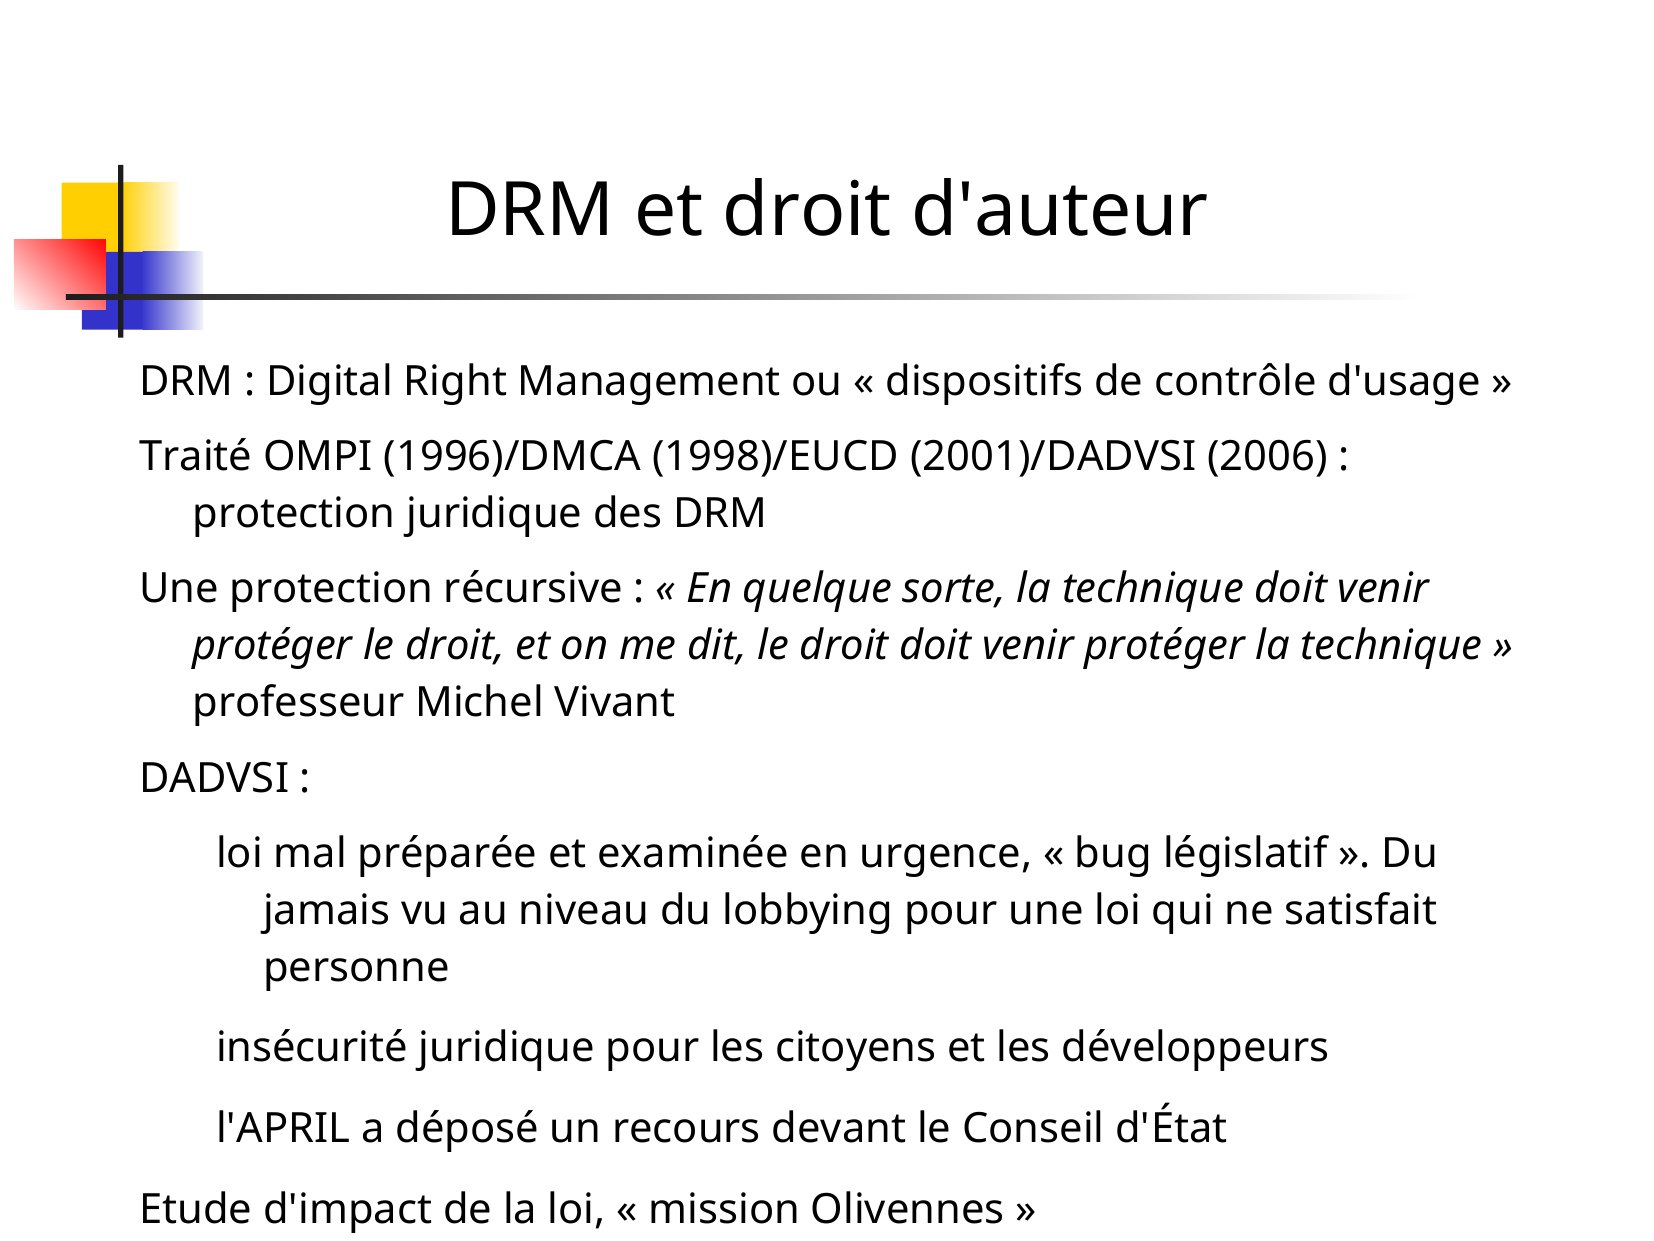

# DRM et droit d'auteur
DRM : Digital Right Management ou « dispositifs de contrôle d'usage »
Traité OMPI (1996)/DMCA (1998)/EUCD (2001)/DADVSI (2006) : protection juridique des DRM
Une protection récursive : « En quelque sorte, la technique doit venir protéger le droit, et on me dit, le droit doit venir protéger la technique » professeur Michel Vivant
DADVSI :
loi mal préparée et examinée en urgence, « bug législatif ». Du jamais vu au niveau du lobbying pour une loi qui ne satisfait personne
insécurité juridique pour les citoyens et les développeurs
l'APRIL a déposé un recours devant le Conseil d'État
Etude d'impact de la loi, « mission Olivennes »